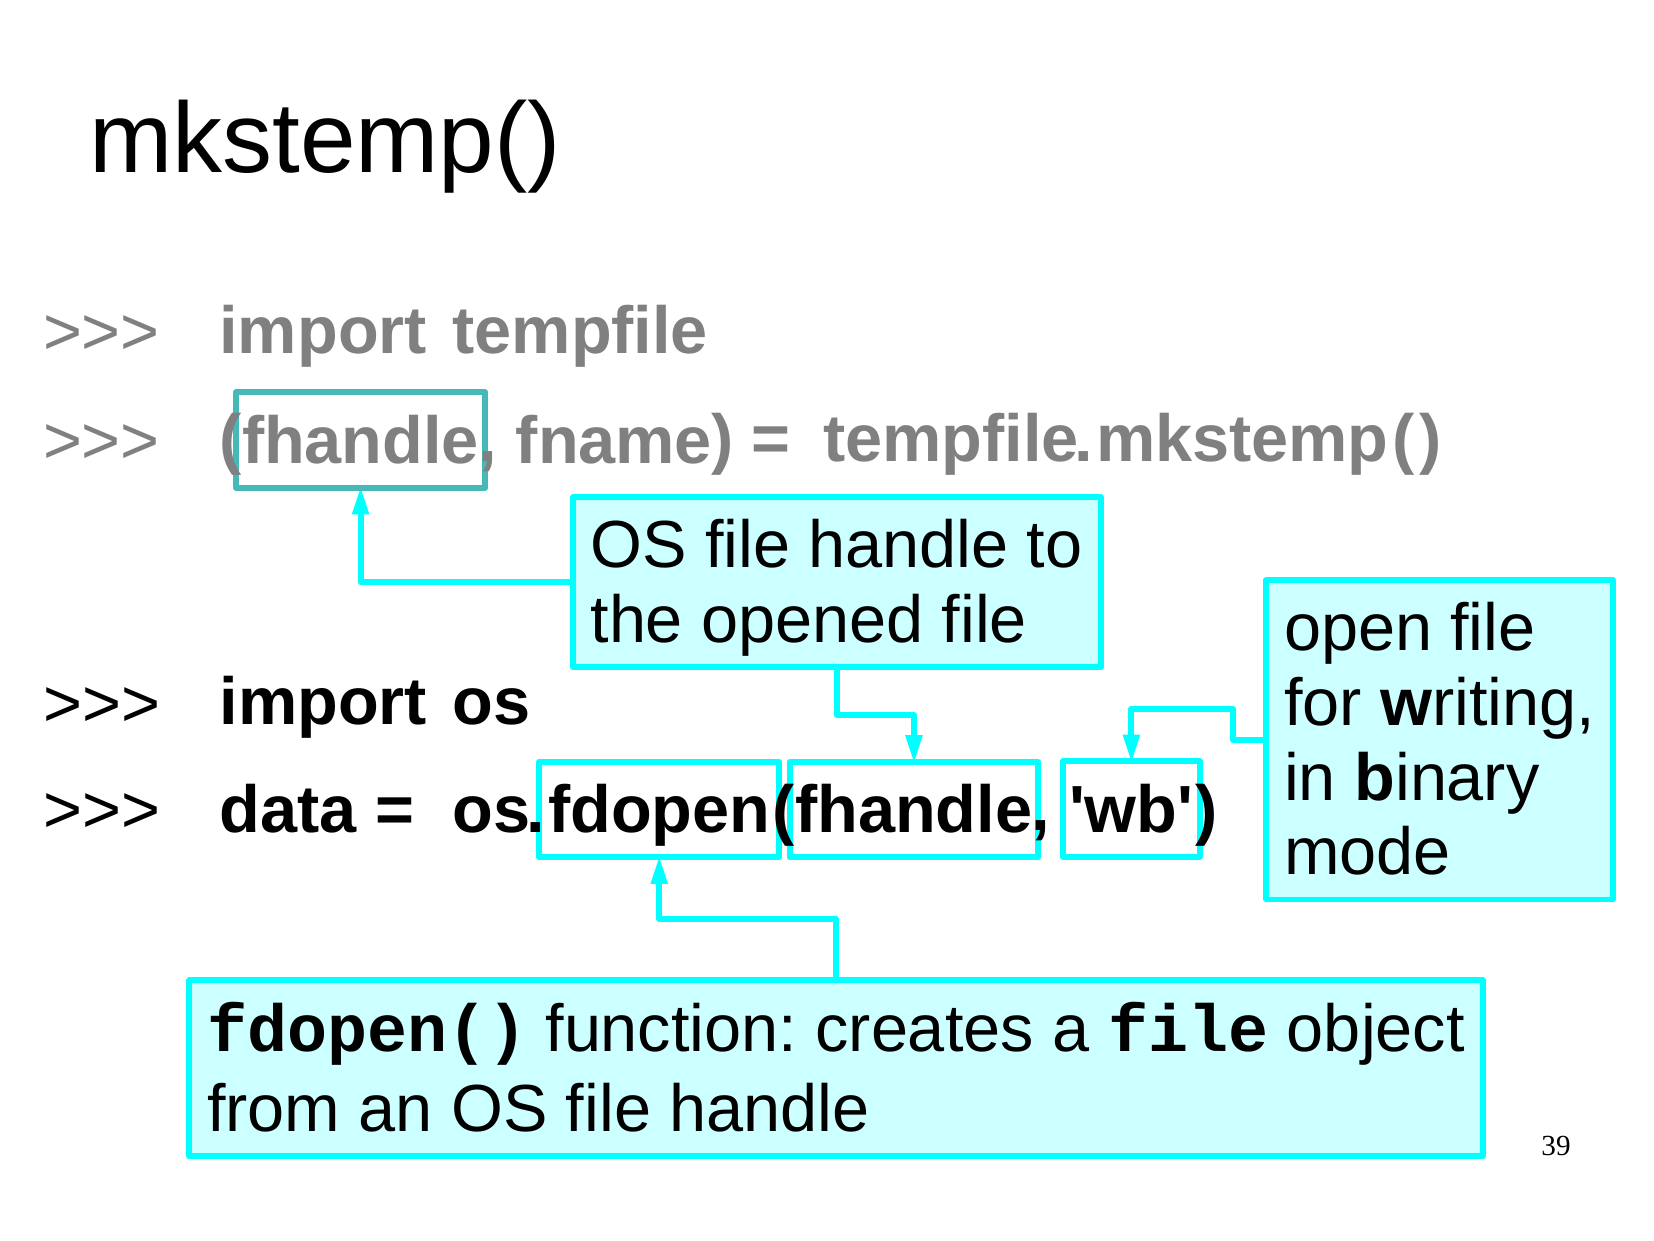

mkstemp()
tempfile
import
>>>
(
,
)
=
tempfile
.
mkstemp
(
)
fhandle
fname
>>>
OS file handle to
the opened file
open file
for writing,
in binary
mode
os
import
>>>
,
'wb'
>>>
data =
os
.
fdopen
(
fhandle
)
fdopen() function: creates a file object
from an OS file handle
39